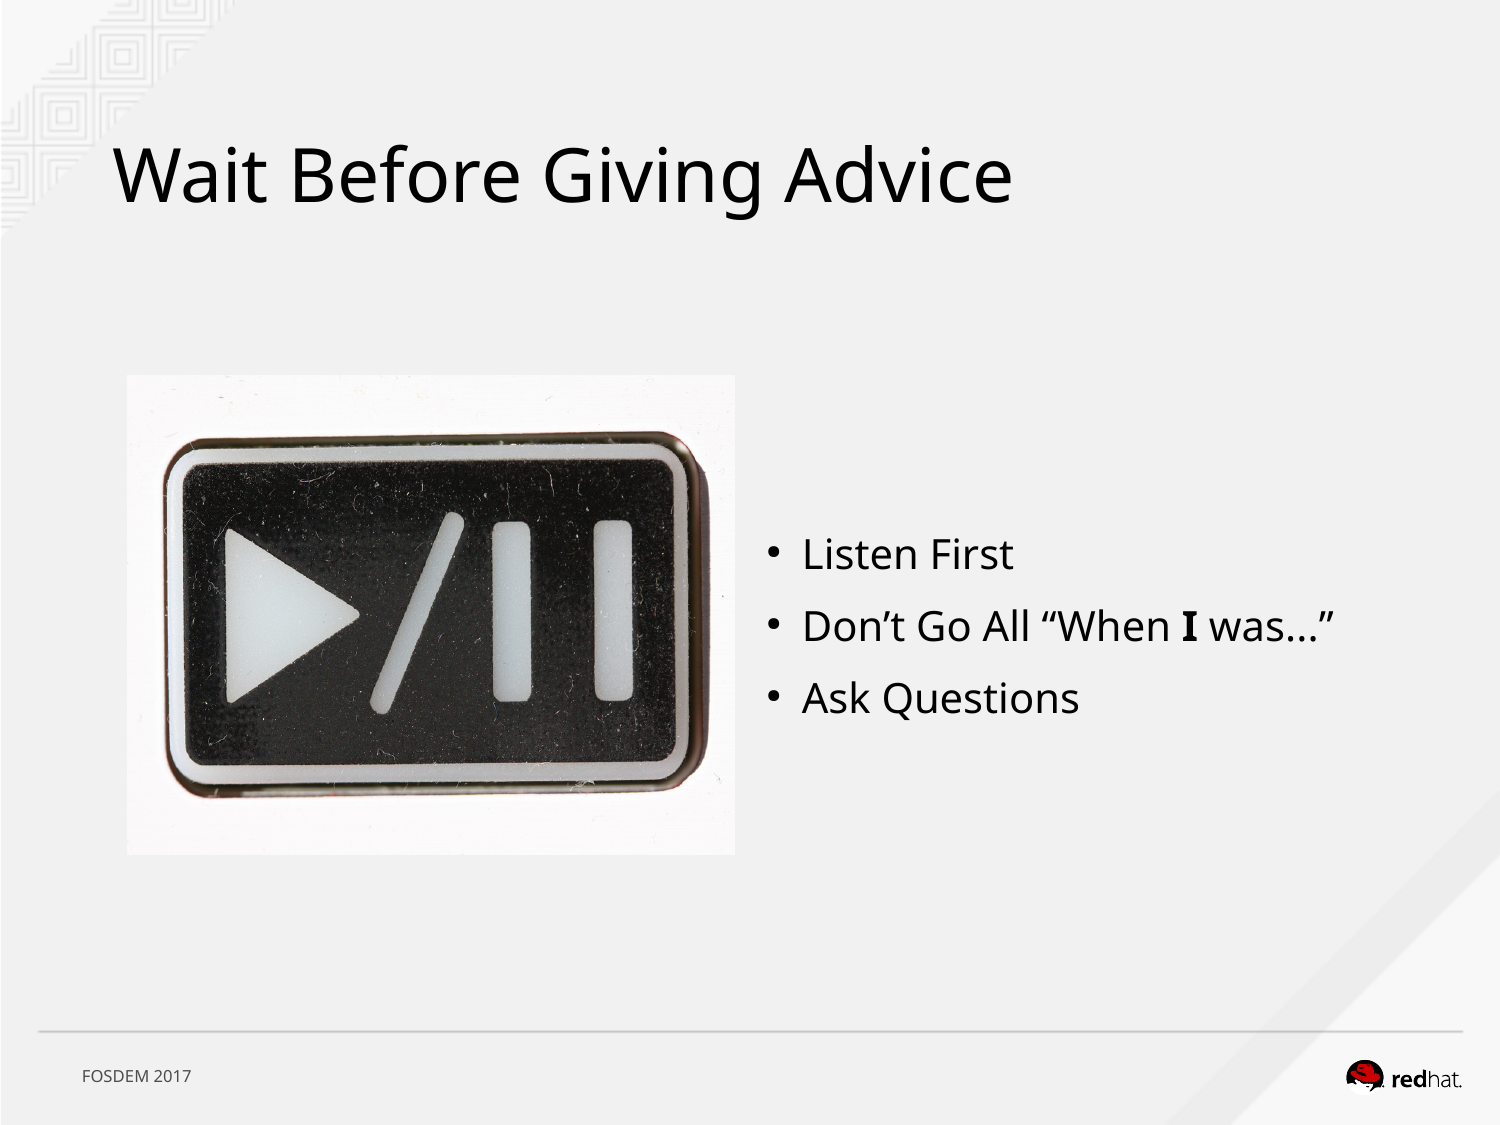

# Wait Before Giving Advice
Listen First
Don’t Go All “When I was...”
Ask Questions
FOSDEM 2017